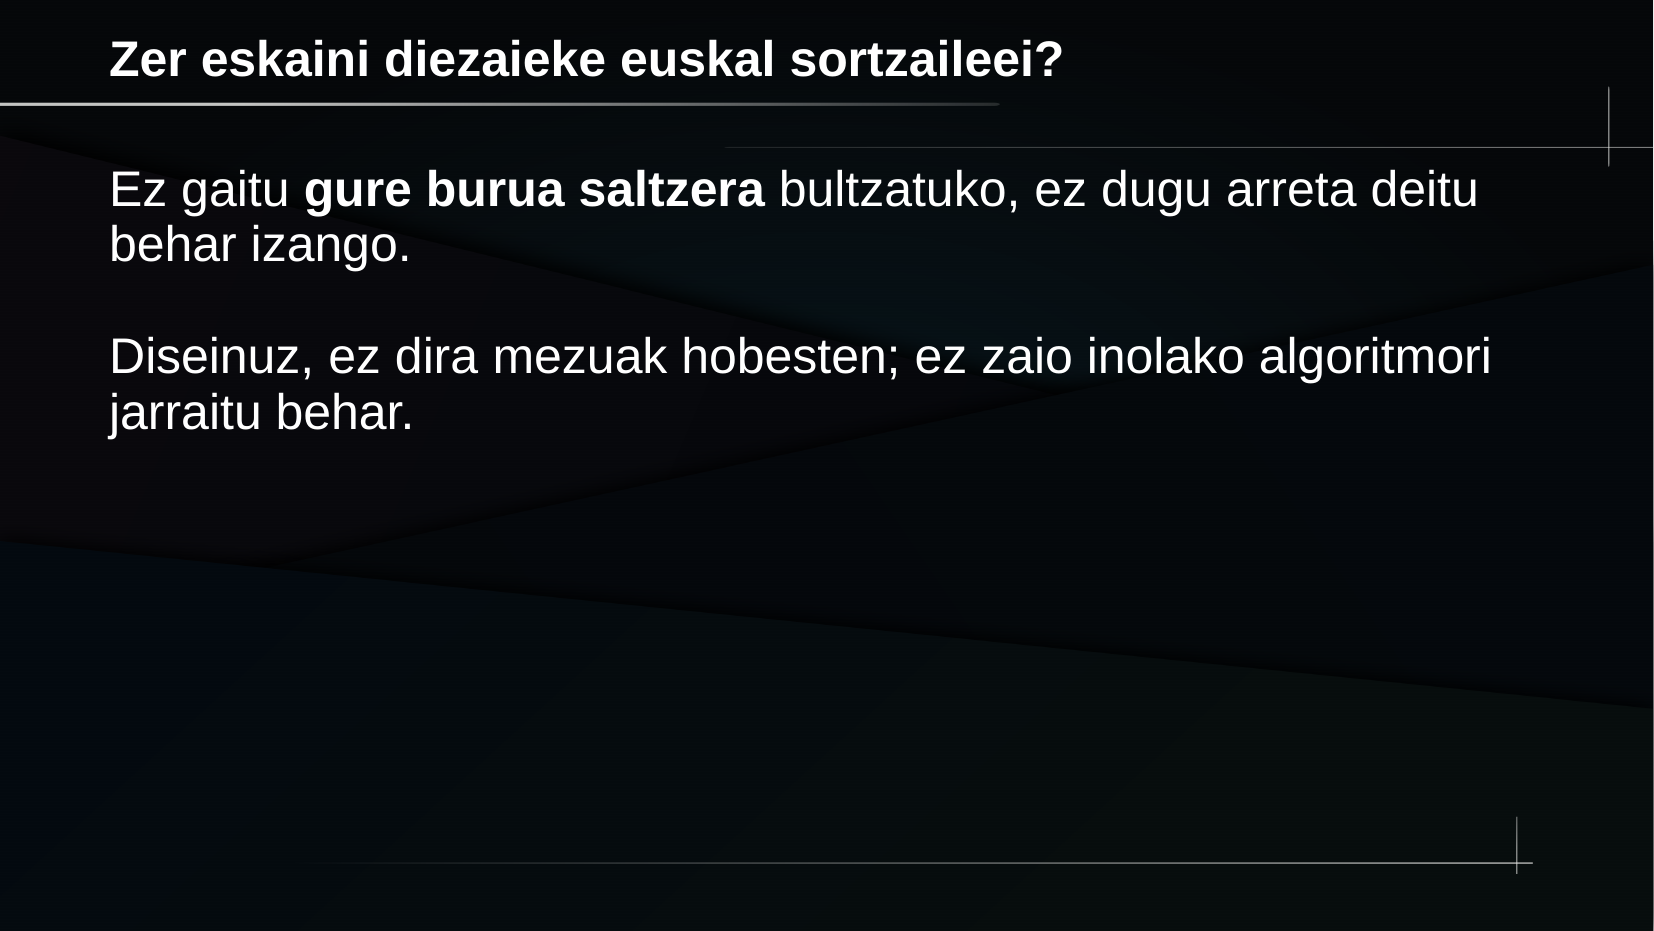

Zer eskaini diezaieke euskal sortzaileei?
Ez gaitu gure burua saltzera bultzatuko, ez dugu arreta deitu behar izango.
Diseinuz, ez dira mezuak hobesten; ez zaio inolako algoritmori jarraitu behar.